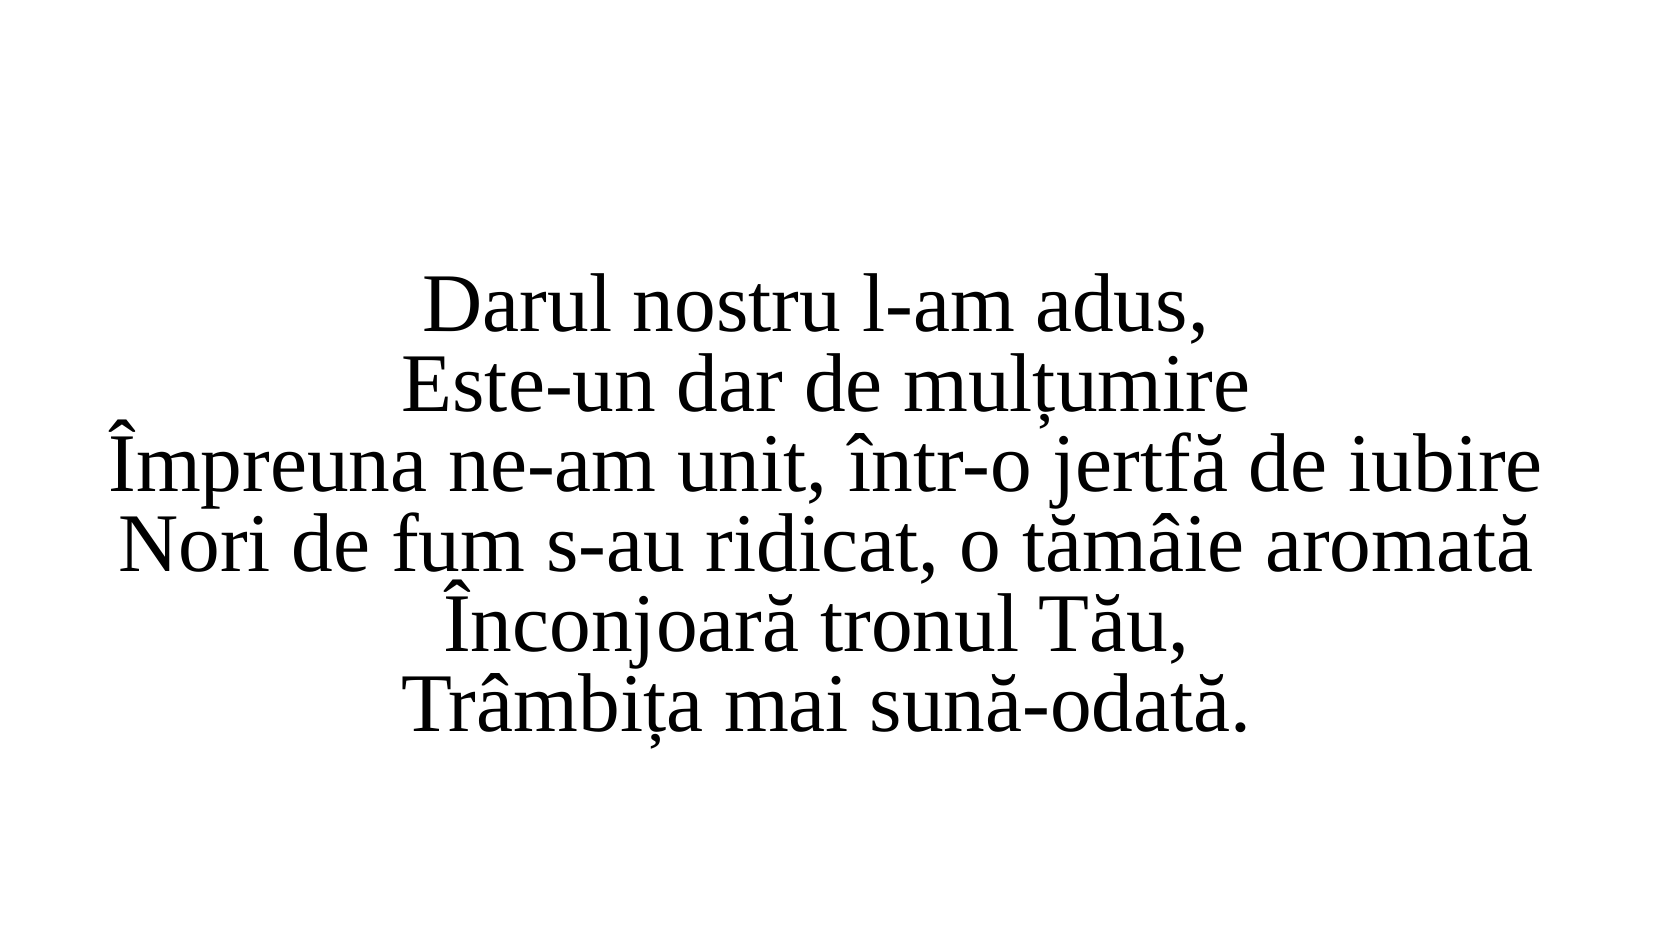

# Darul nostru l-am adus,
Este-un dar de mulțumire
Împreuna ne-am unit, într-o jertfă de iubire
Nori de fum s-au ridicat, o tămâie aromată
Înconjoară tronul Tău,
Trâmbița mai sună-odată.